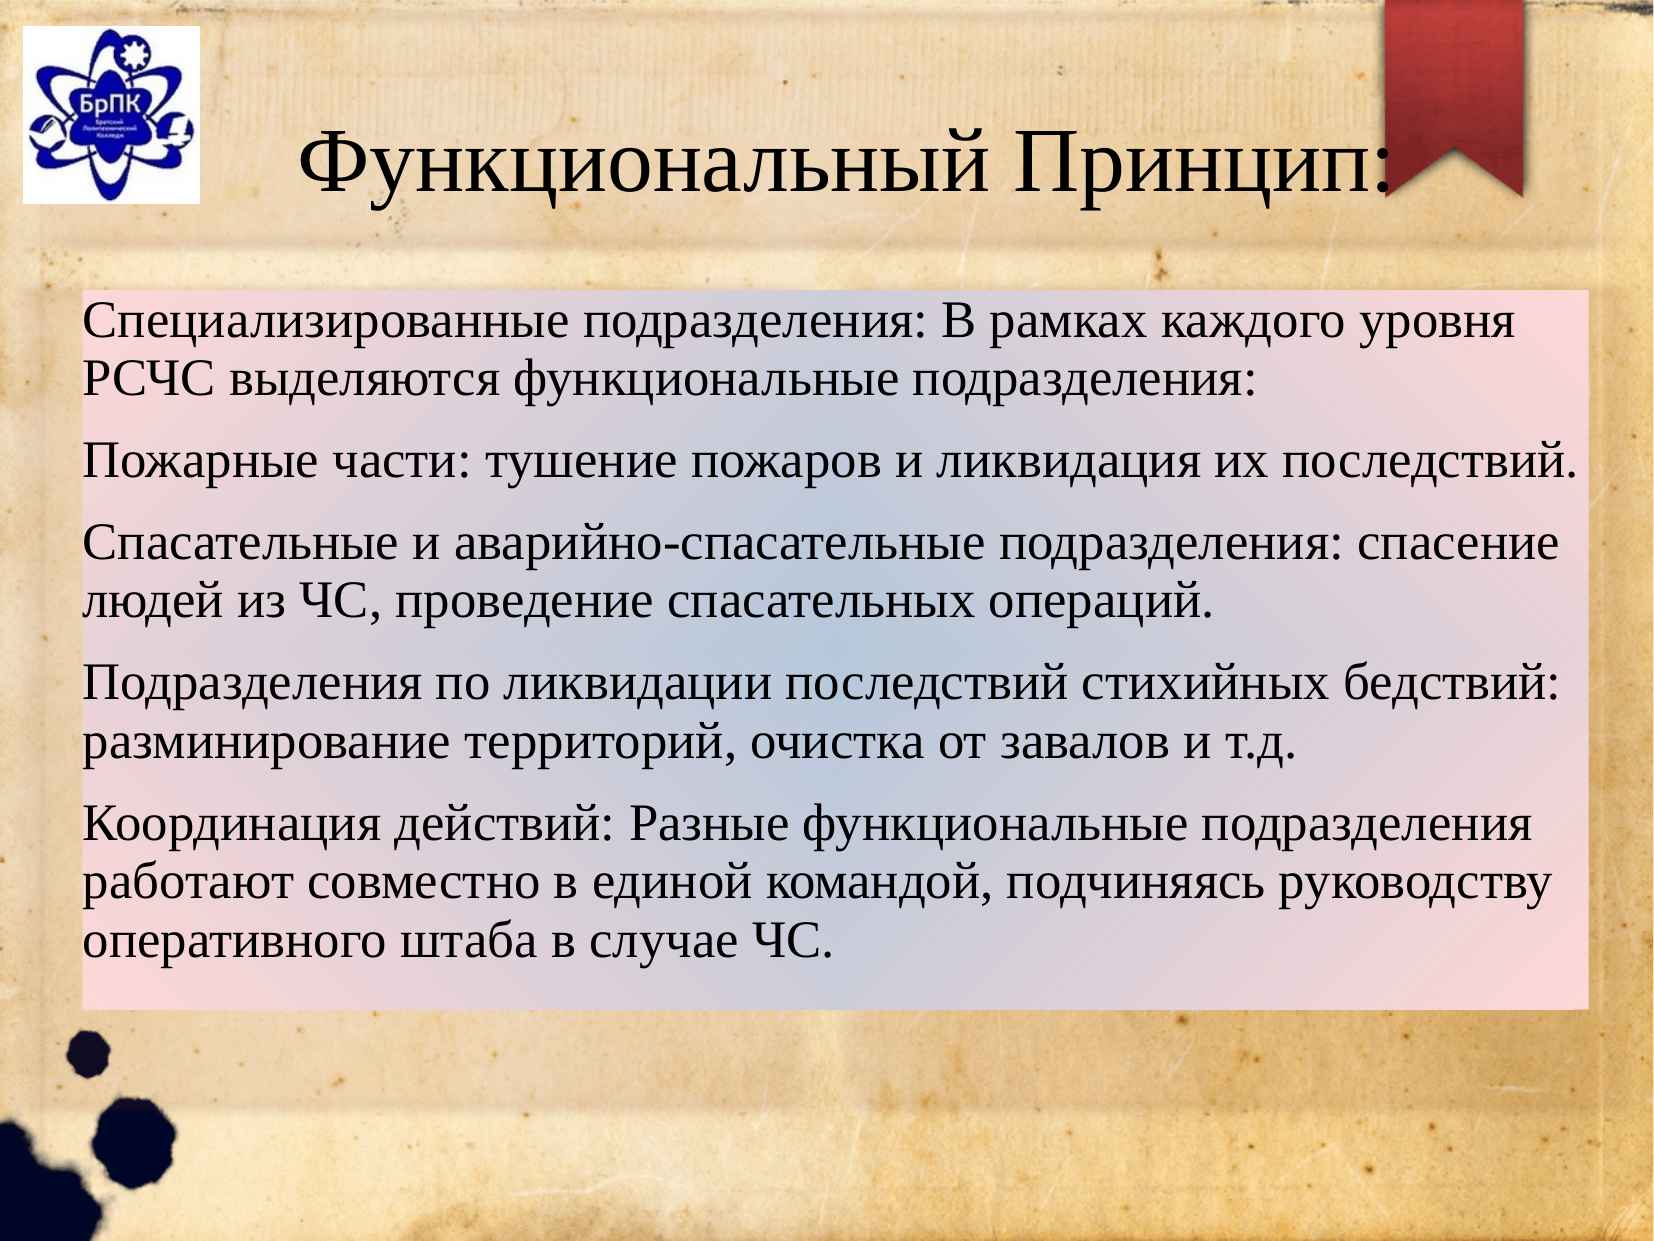

# Функциональный Принцип:
Специализированные подразделения: В рамках каждого уровня РСЧС выделяются функциональные подразделения:
Пожарные части: тушение пожаров и ликвидация их последствий.
Спасательные и аварийно-спасательные подразделения: спасение людей из ЧС, проведение спасательных операций.
Подразделения по ликвидации последствий стихийных бедствий: разминирование территорий, очистка от завалов и т.д.
Координация действий: Разные функциональные подразделения работают совместно в единой командой, подчиняясь руководству оперативного штаба в случае ЧС.